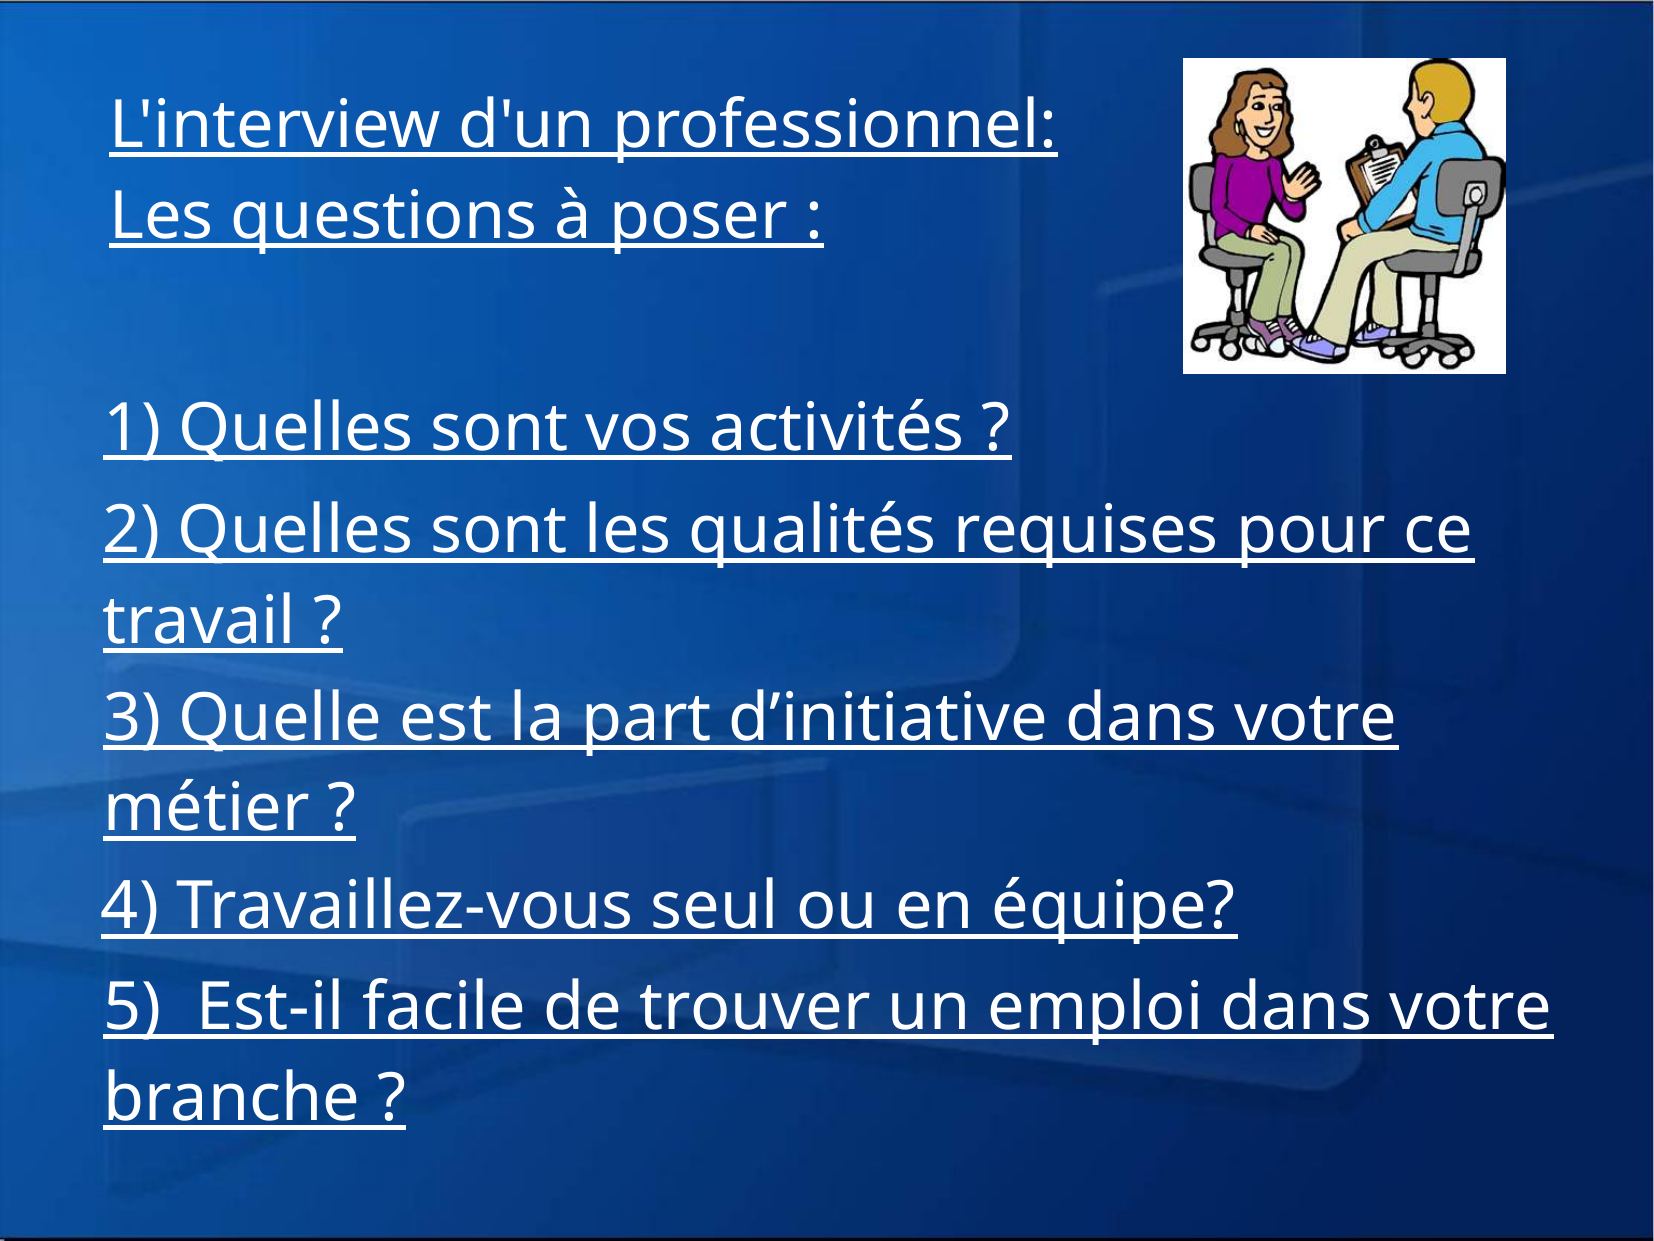

L'interview d'un professionnel:
Les questions à poser :
1) Quelles sont vos activités ?
2) Quelles sont les qualités requises pour ce travail ?
3) Quelle est la part d’initiative dans votre métier ?
4) Travaillez-vous seul ou en équipe?
5) Est-il facile de trouver un emploi dans votre branche ?